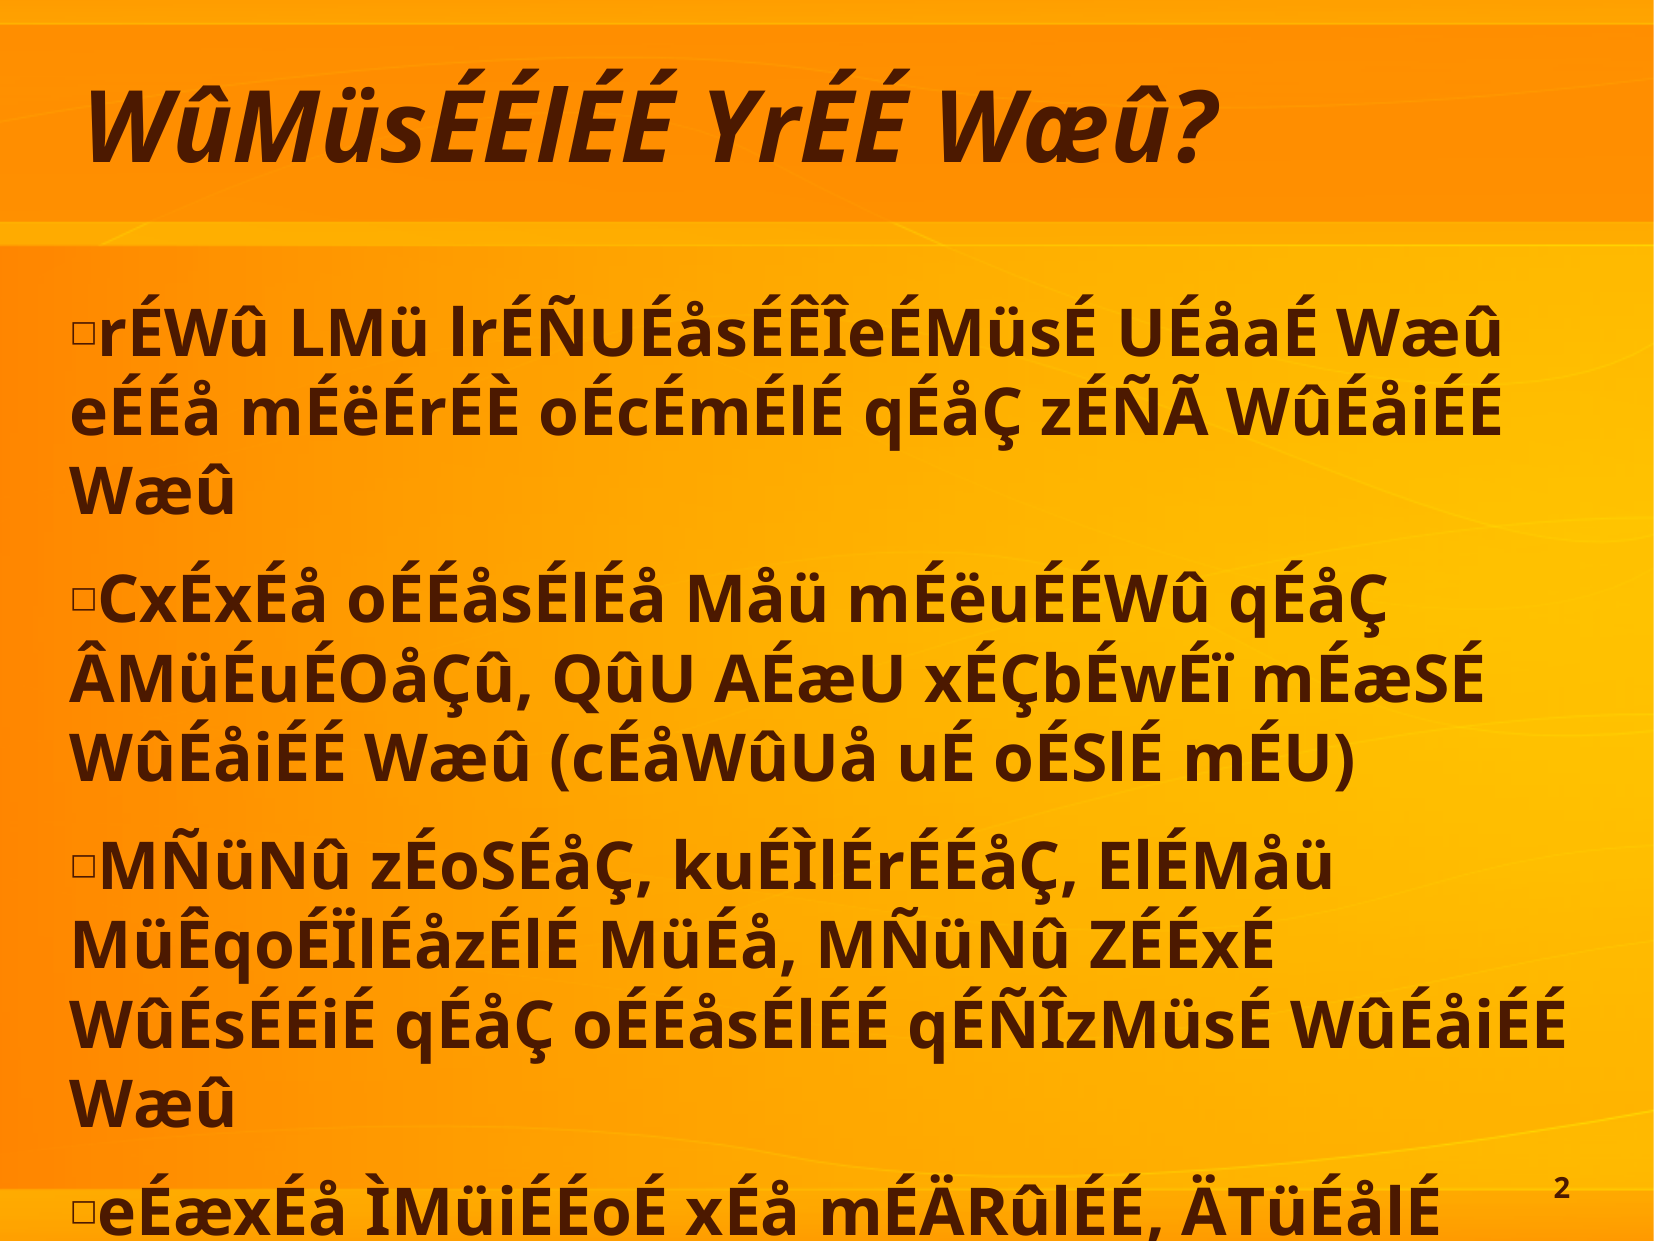

# WûMüsÉÉlÉÉ YrÉÉ Wæû?
rÉWû LMü lrÉÑUÉåsÉÊÎeÉMüsÉ UÉåaÉ Wæû eÉÉå mÉëÉrÉÈ oÉcÉmÉlÉ qÉåÇ zÉÑÃ WûÉåiÉÉ Wæû
CxÉxÉå oÉÉåsÉlÉå Måü mÉëuÉÉWû qÉåÇ ÂMüÉuÉOåÇû, QûU AÉæU xÉÇbÉwÉï mÉæSÉ WûÉåiÉÉ Wæû (cÉåWûUå uÉ oÉSlÉ mÉU)
MÑüNû zÉoSÉåÇ, kuÉÌlÉrÉÉåÇ, ElÉMåü MüÊqoÉÏlÉåzÉlÉ MüÉå, MÑüNû ZÉÉxÉ WûÉsÉÉiÉ qÉåÇ oÉÉåsÉlÉÉ qÉÑÎzMüsÉ WûÉåiÉÉ Wæû
eÉæxÉå ÌMüiÉÉoÉ xÉå mÉÄRûlÉÉ, ÄTüÉålÉ mÉU oÉÉiÉ MüUlÉÉ